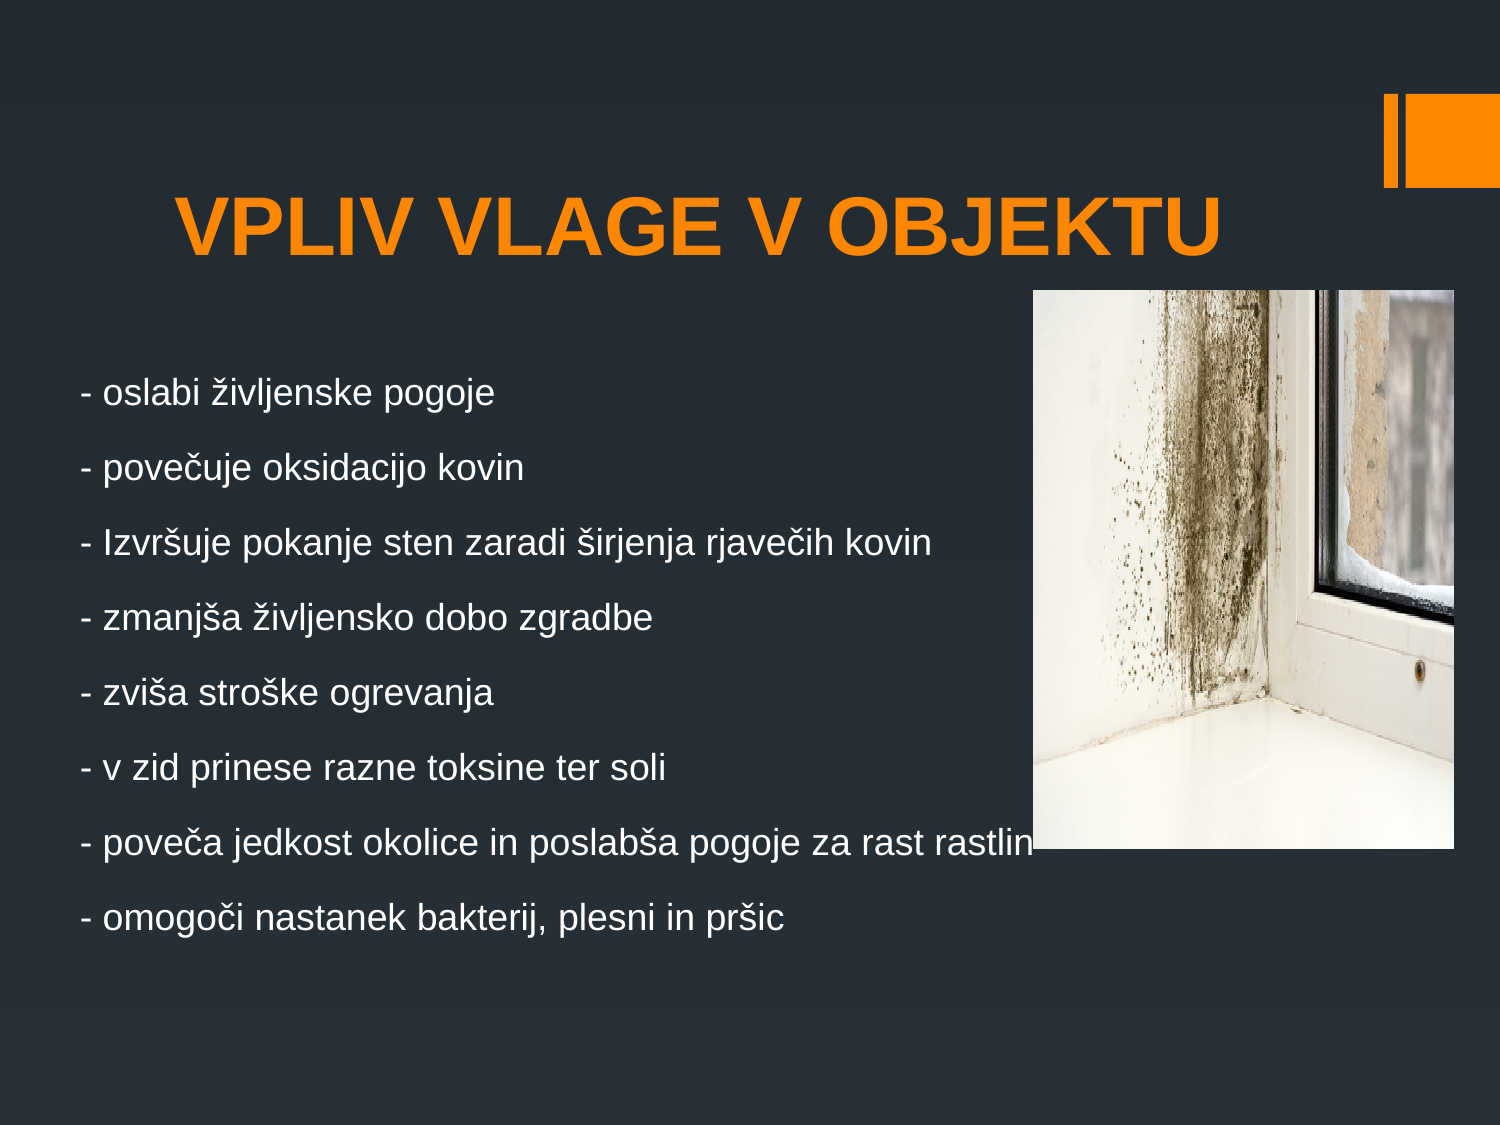

# VPLIV VLAGE V OBJEKTU
- oslabi življenske pogoje
- povečuje oksidacijo kovin
- Izvršuje pokanje sten zaradi širjenja rjavečih kovin
- zmanjša življensko dobo zgradbe
- zviša stroške ogrevanja
- v zid prinese razne toksine ter soli
- poveča jedkost okolice in poslabša pogoje za rast rastlin
- omogoči nastanek bakterij, plesni in pršic